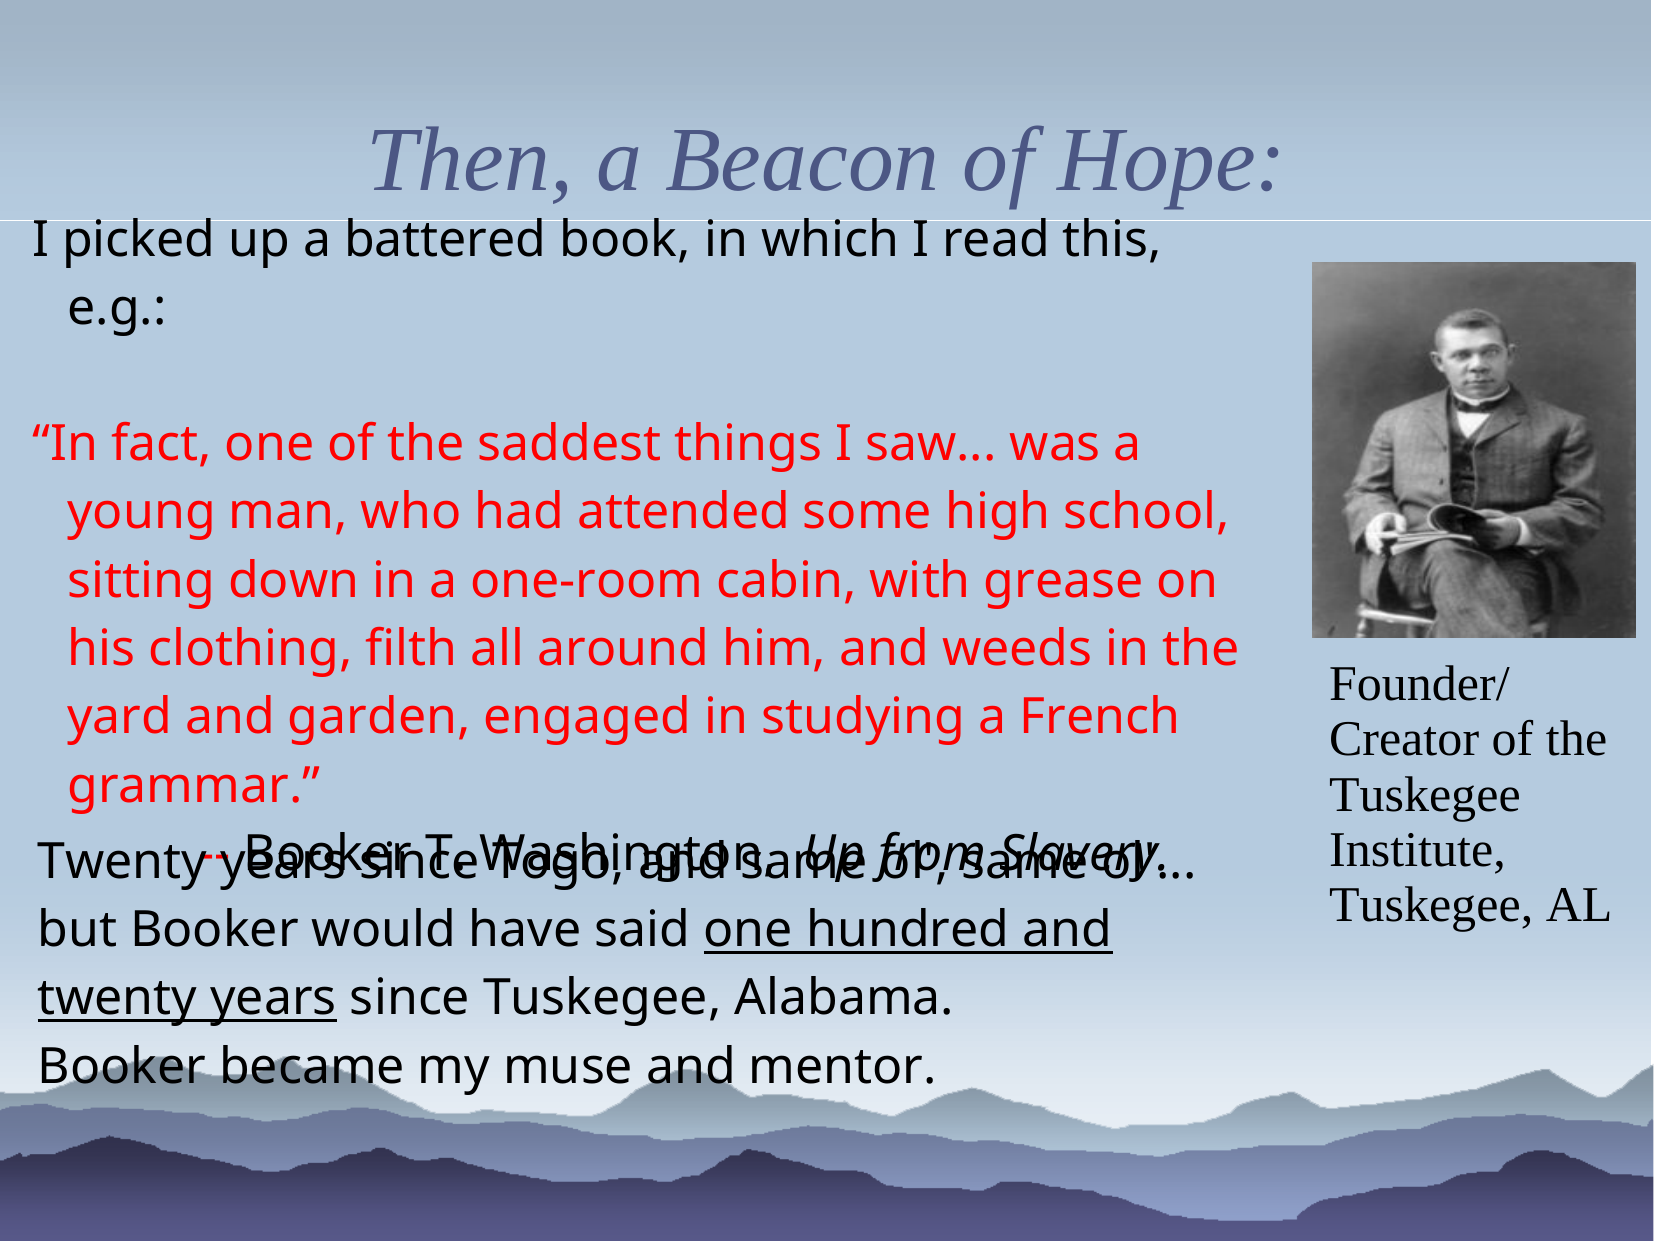

# Then, a Beacon of Hope:
I picked up a battered book, in which I read this, e.g.:
“In fact, one of the saddest things I saw... was a young man, who had attended some high school, sitting down in a one-room cabin, with grease on his clothing, filth all around him, and weeds in the yard and garden, engaged in studying a French grammar.”
	 -- Booker T. Washington, Up from Slavery.
Founder/
Creator of the
Tuskegee
Institute,
Tuskegee, AL
Twenty years since Togo, and same ol', same ol'... but Booker would have said one hundred and twenty years since Tuskegee, Alabama.
Booker became my muse and mentor.